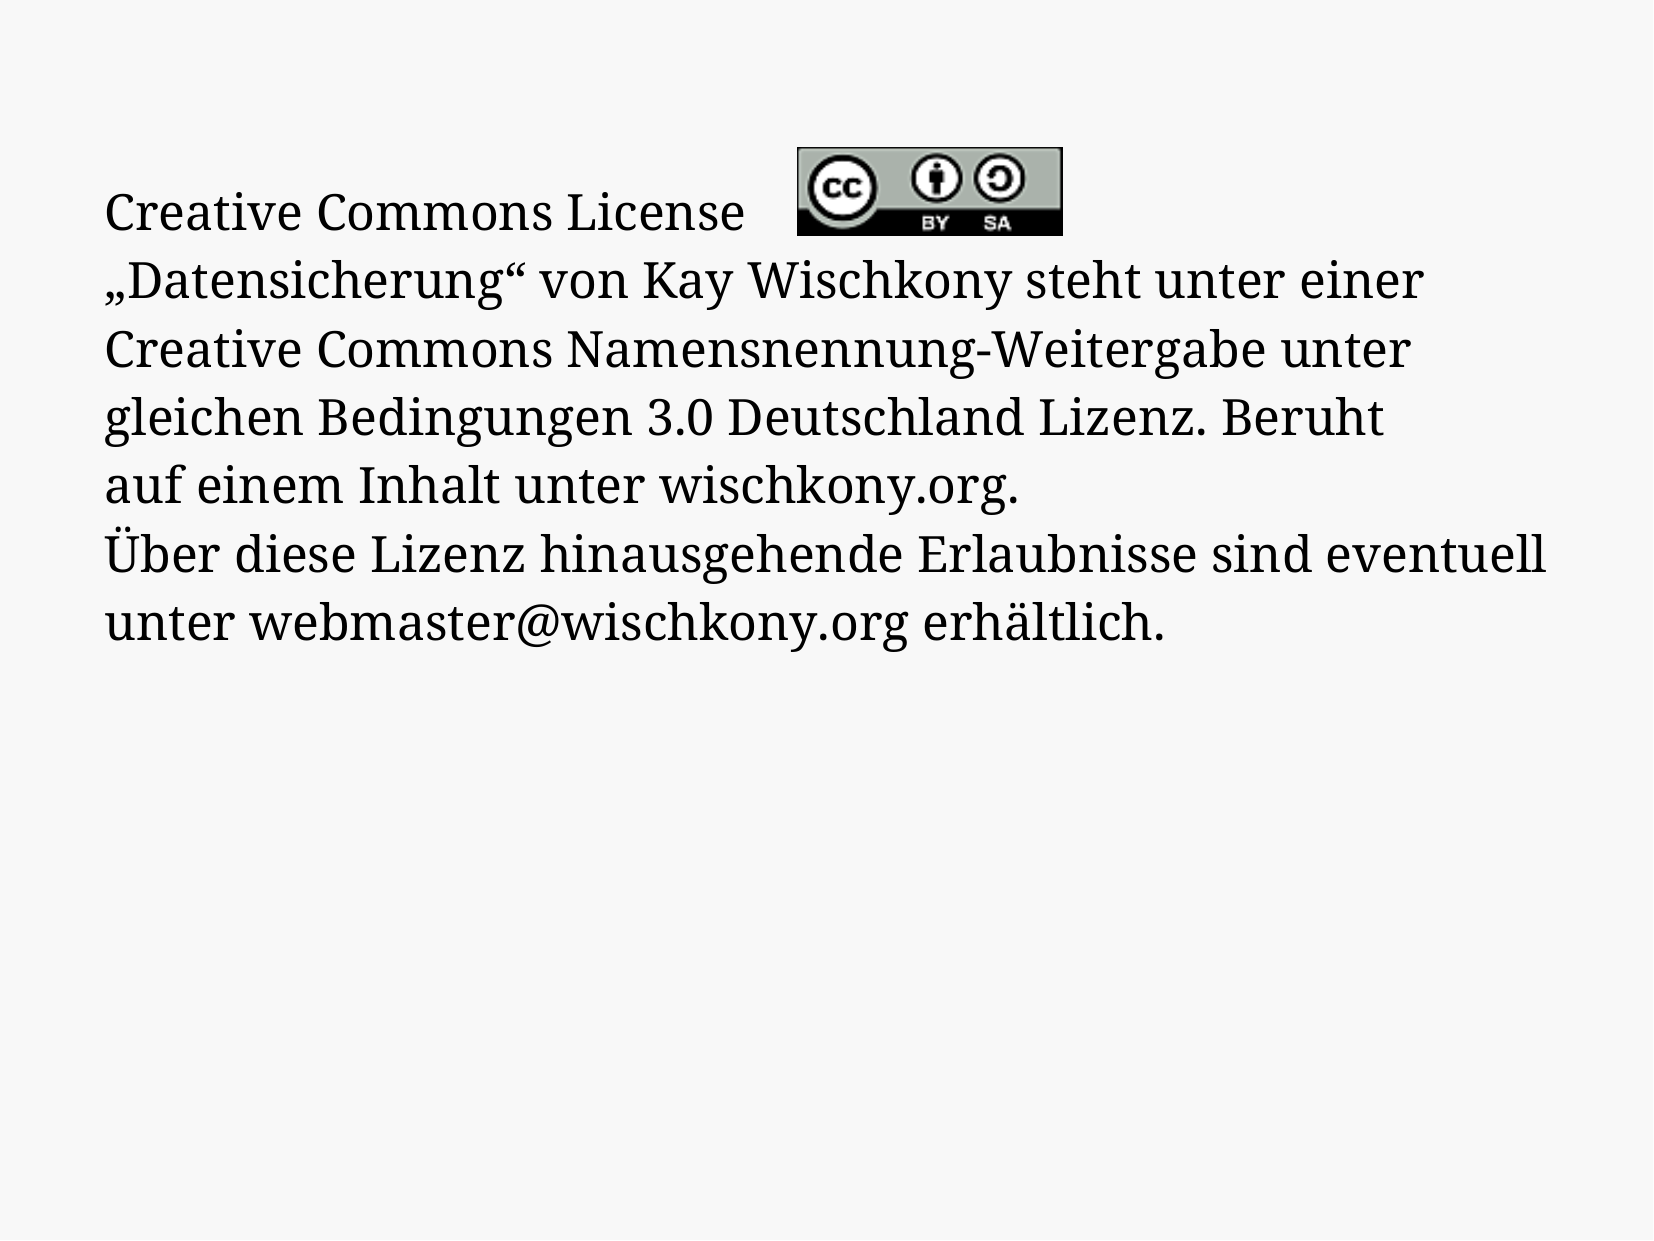

Creative Commons License
„Datensicherung“ von Kay Wischkony steht unter einer
Creative Commons Namensnennung-Weitergabe unter
gleichen Bedingungen 3.0 Deutschland Lizenz. Beruht
auf einem Inhalt unter wischkony.org.
Über diese Lizenz hinausgehende Erlaubnisse sind eventuell
unter webmaster@wischkony.org erhältlich.